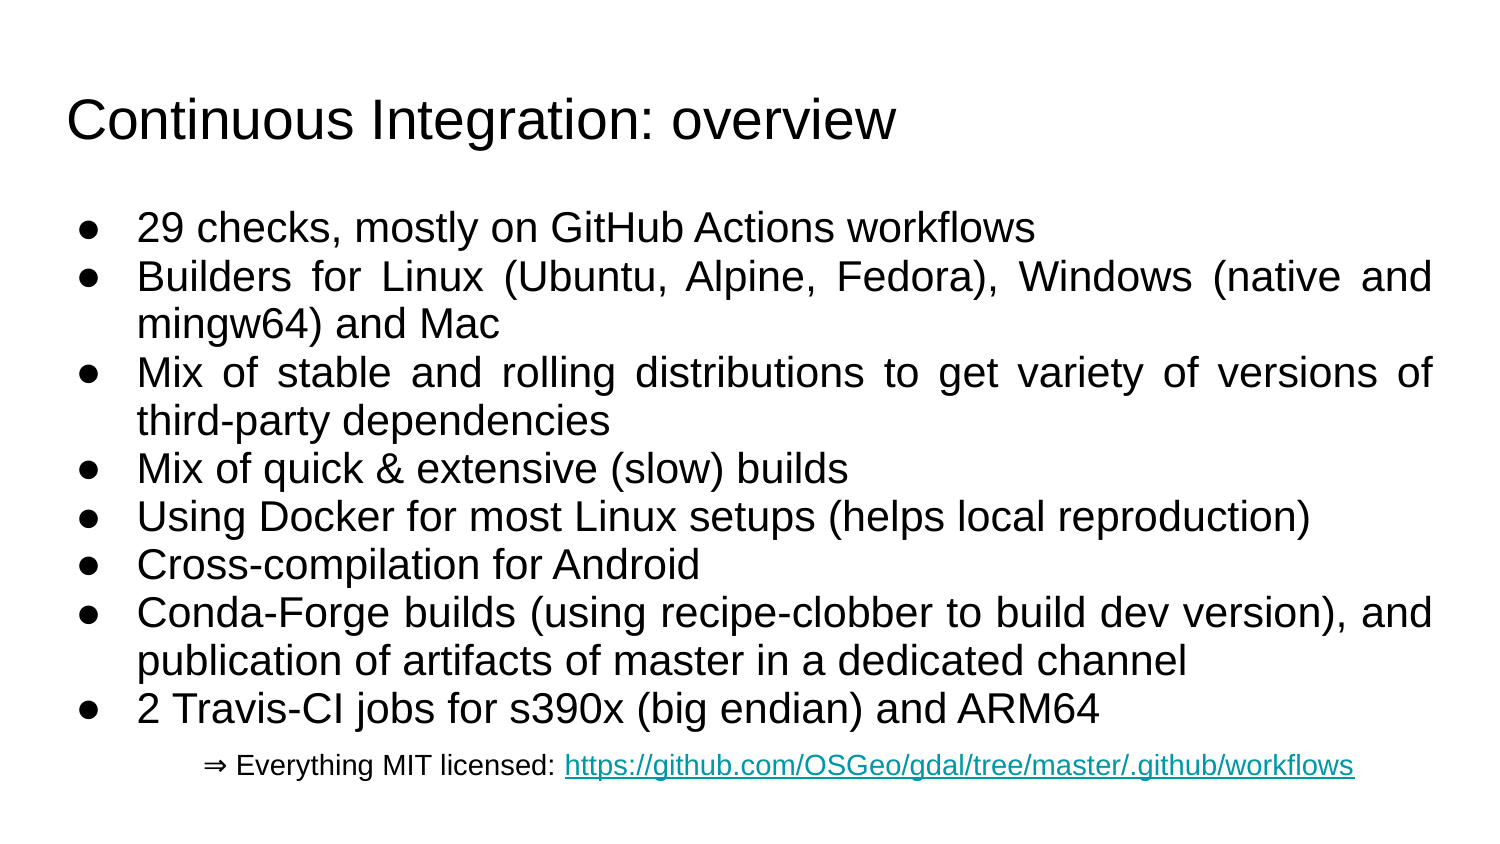

# Continuous Integration: overview
29 checks, mostly on GitHub Actions workflows
Builders for Linux (Ubuntu, Alpine, Fedora), Windows (native and mingw64) and Mac
Mix of stable and rolling distributions to get variety of versions of third-party dependencies
Mix of quick & extensive (slow) builds
Using Docker for most Linux setups (helps local reproduction)
Cross-compilation for Android
Conda-Forge builds (using recipe-clobber to build dev version), and publication of artifacts of master in a dedicated channel
2 Travis-CI jobs for s390x (big endian) and ARM64
⇒ Everything MIT licensed: https://github.com/OSGeo/gdal/tree/master/.github/workflows